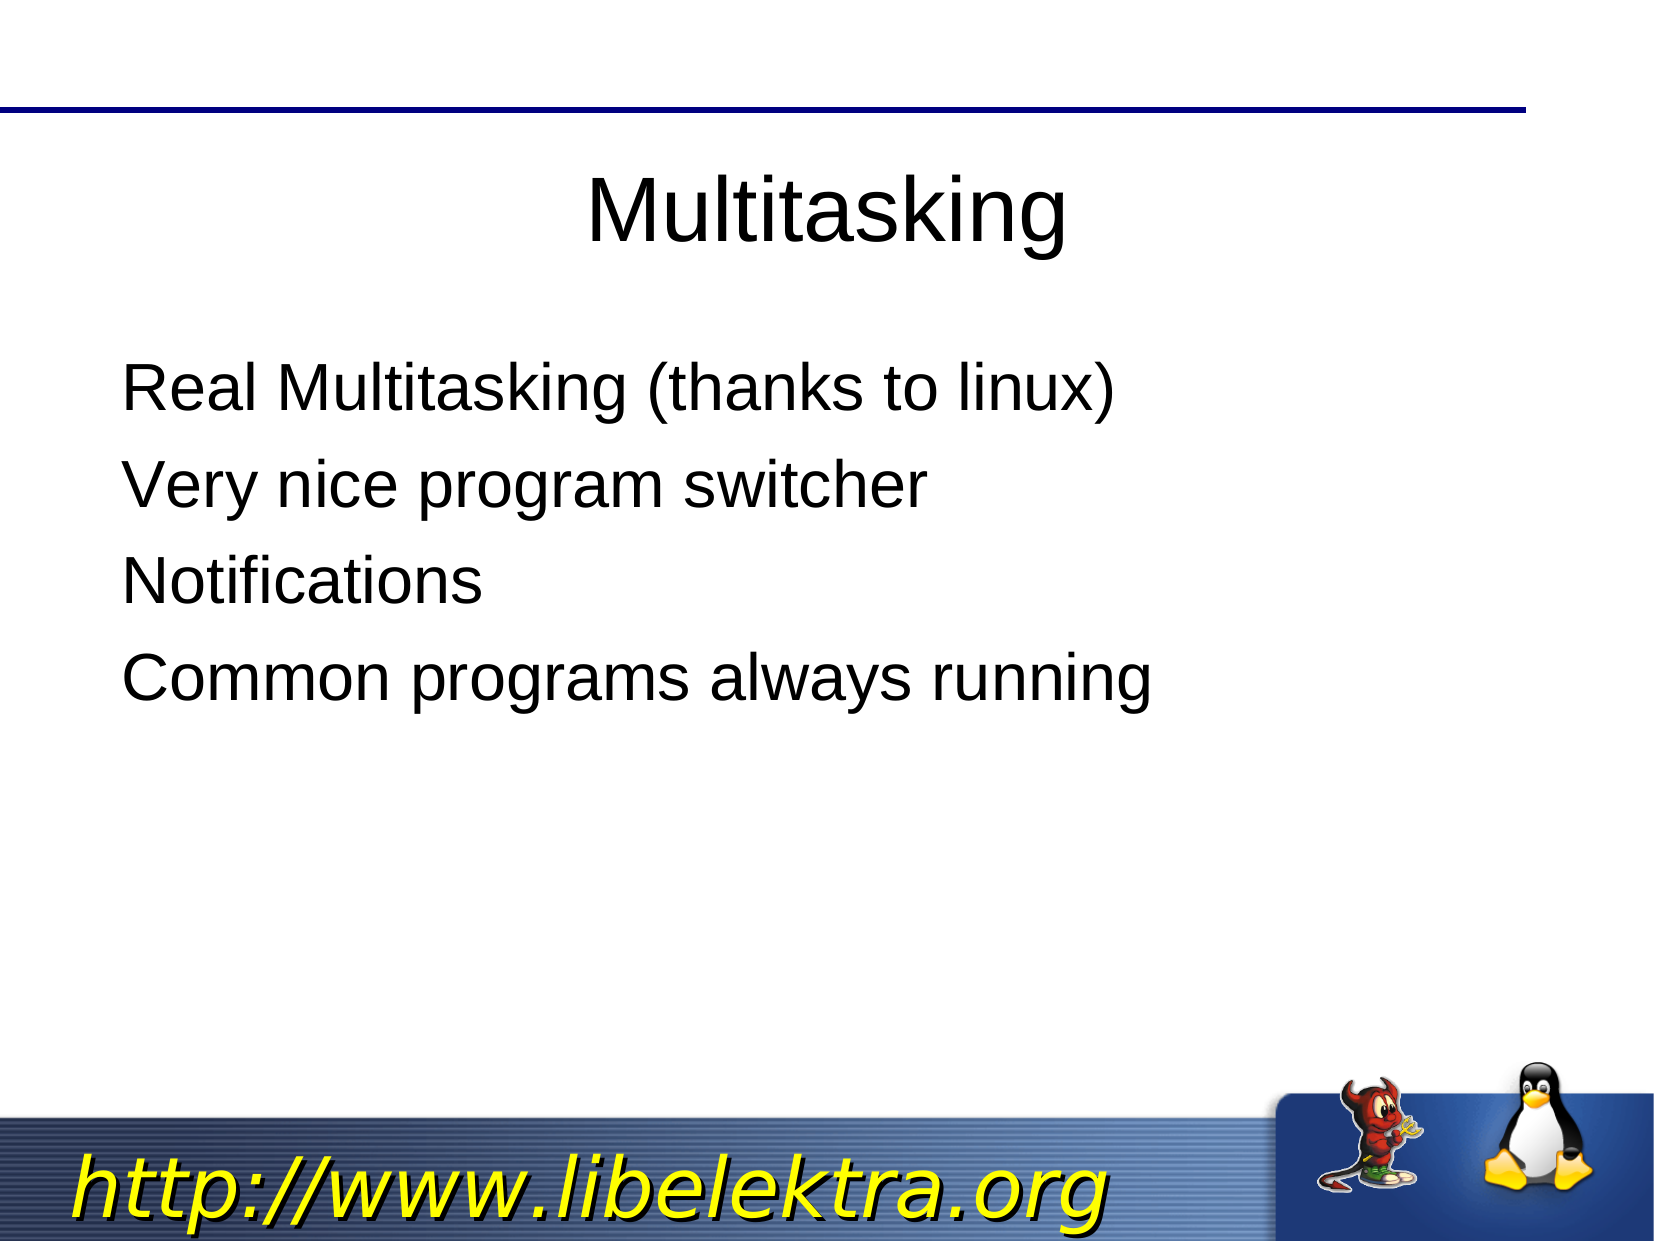

# Multitasking
Real Multitasking (thanks to linux)
Very nice program switcher
Notifications
Common programs always running